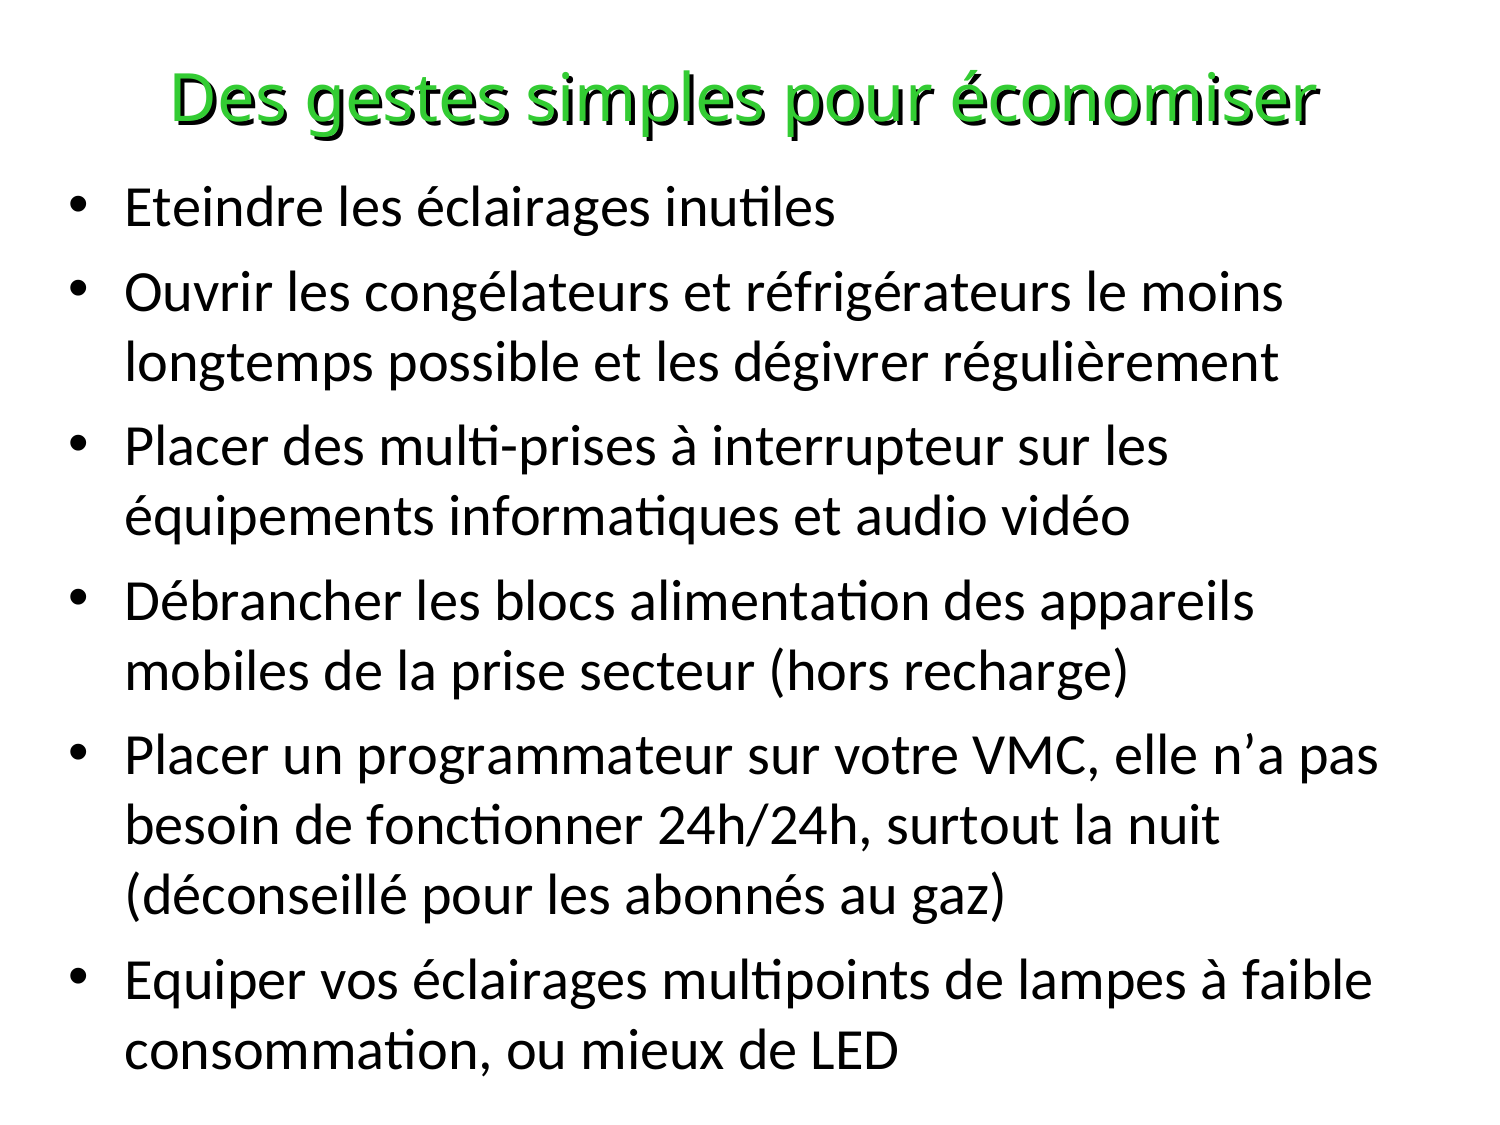

# Des gestes simples pour économiser
Eteindre les éclairages inutiles
Ouvrir les congélateurs et réfrigérateurs le moins longtemps possible et les dégivrer régulièrement
Placer des multi-prises à interrupteur sur les équipements informatiques et audio vidéo
Débrancher les blocs alimentation des appareils mobiles de la prise secteur (hors recharge)
Placer un programmateur sur votre VMC, elle n’a pas besoin de fonctionner 24h/24h, surtout la nuit (déconseillé pour les abonnés au gaz)
Equiper vos éclairages multipoints de lampes à faible consommation, ou mieux de LED